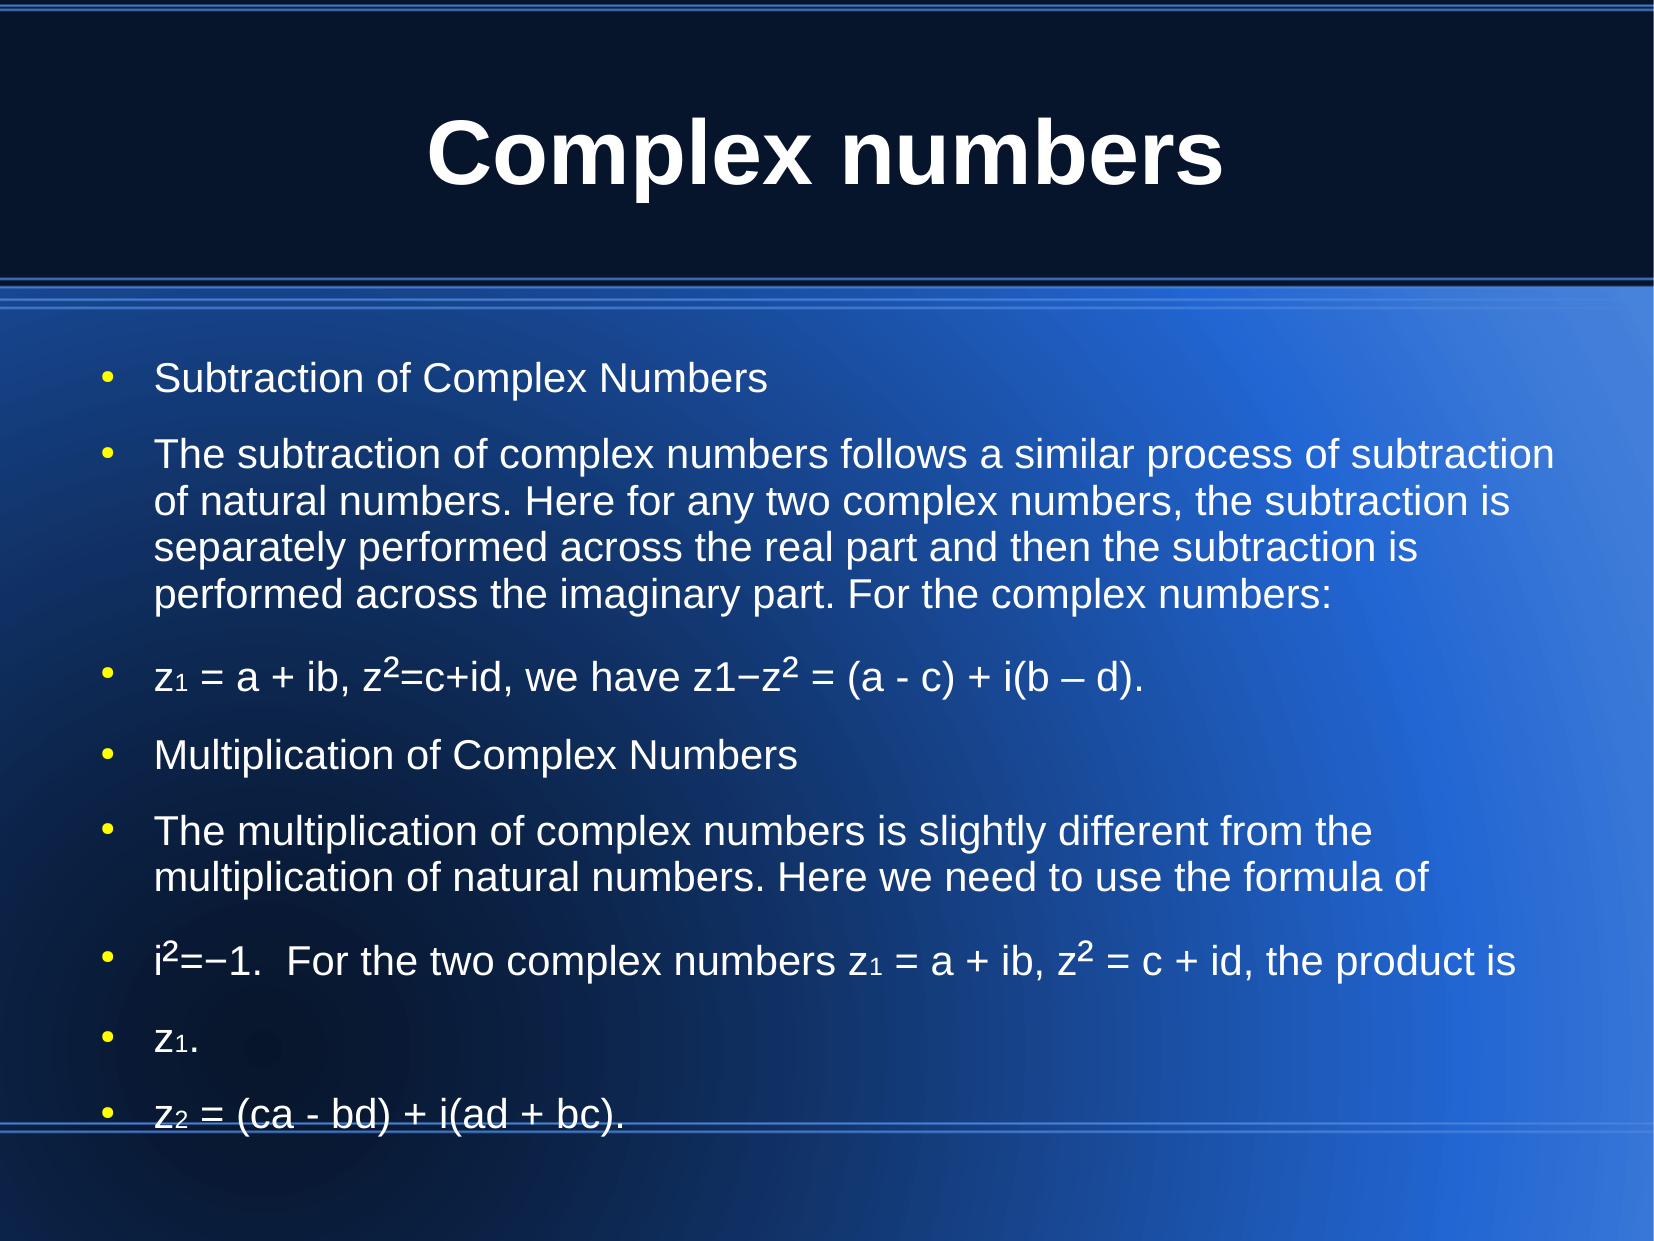

# Complex numbers
Subtraction of Complex Numbers
The subtraction of complex numbers follows a similar process of subtraction of natural numbers. Here for any two complex numbers, the subtraction is separately performed across the real part and then the subtraction is performed across the imaginary part. For the complex numbers:
z1 = a + ib, z²=c+id, we have z1−z² = (a - c) + i(b – d).
Multiplication of Complex Numbers
The multiplication of complex numbers is slightly different from the multiplication of natural numbers. Here we need to use the formula of
i²=−1. For the two complex numbers z1 = a + ib, z² = c + id, the product is
z1.
z2 = (ca - bd) + i(ad + bc).